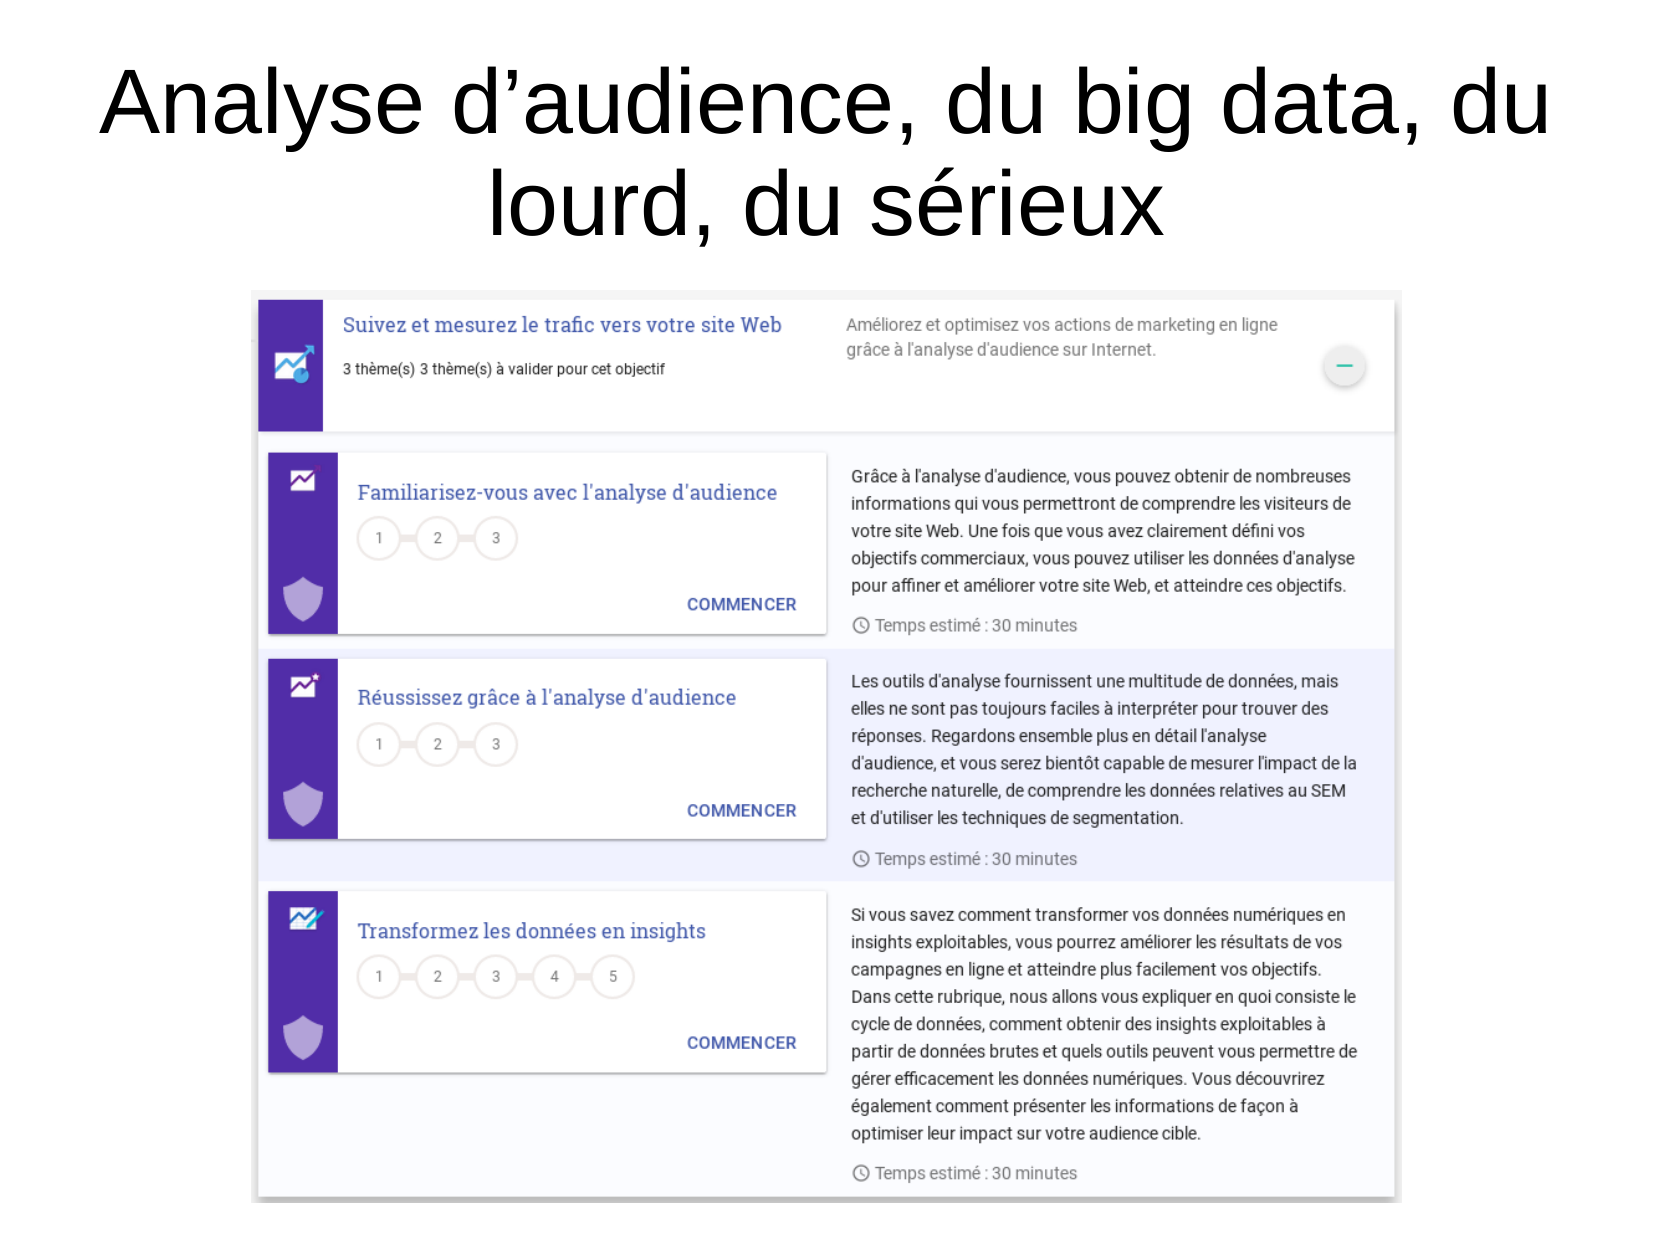

# Analyse d’audience, du big data, du lourd, du sérieux